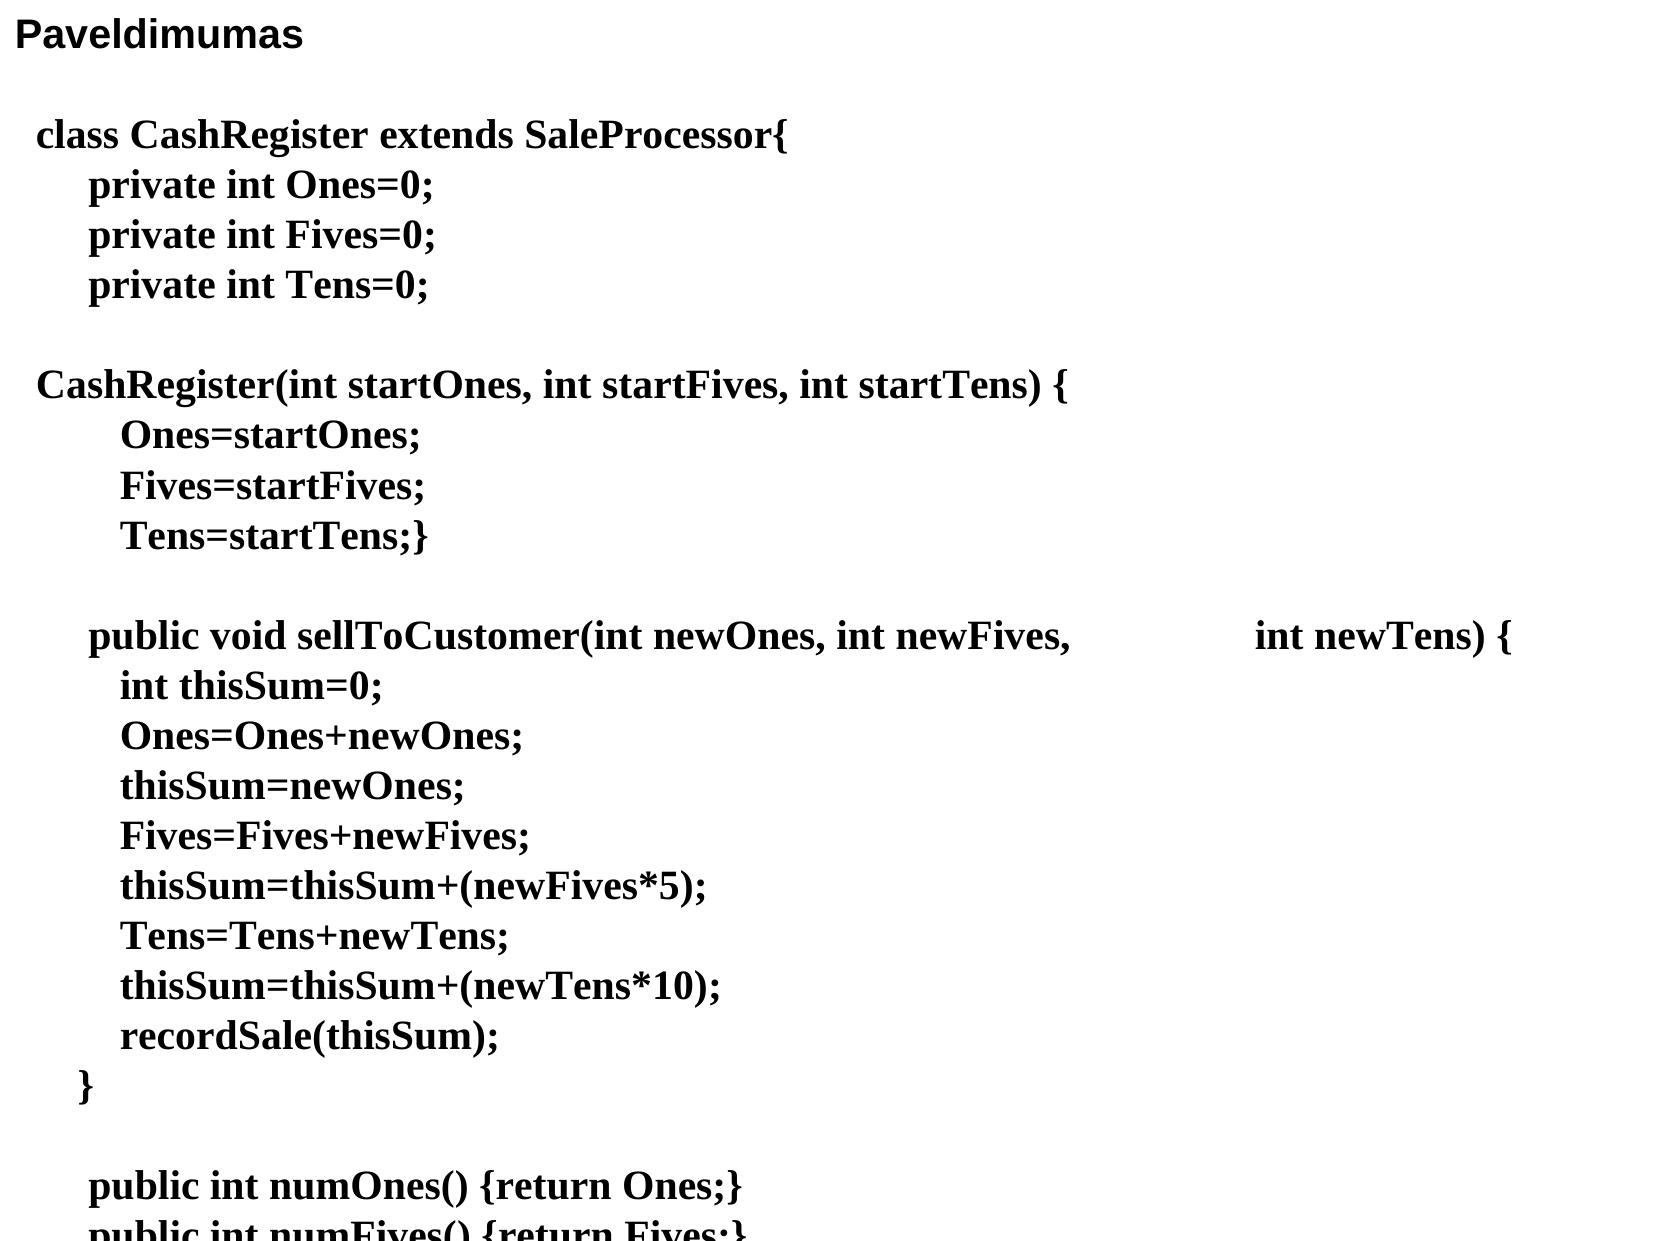

Paveldimumas
 class CashRegister extends SaleProcessor{
 private int Ones=0;
 private int Fives=0;
 private int Tens=0;
 CashRegister(int startOnes, int startFives, int startTens) {
 Ones=startOnes;
 Fives=startFives;
 Tens=startTens;}
 public void sellToCustomer(int newOnes, int newFives, 		int newTens) {
 int thisSum=0;
 Ones=Ones+newOnes;
 thisSum=newOnes;
 Fives=Fives+newFives;
 thisSum=thisSum+(newFives*5);
 Tens=Tens+newTens;
 thisSum=thisSum+(newTens*10);
 recordSale(thisSum);
 }
 public int numOnes() {return Ones;}
 public int numFives() {return Fives;}
 public int numTens() {return Tens;}
 }